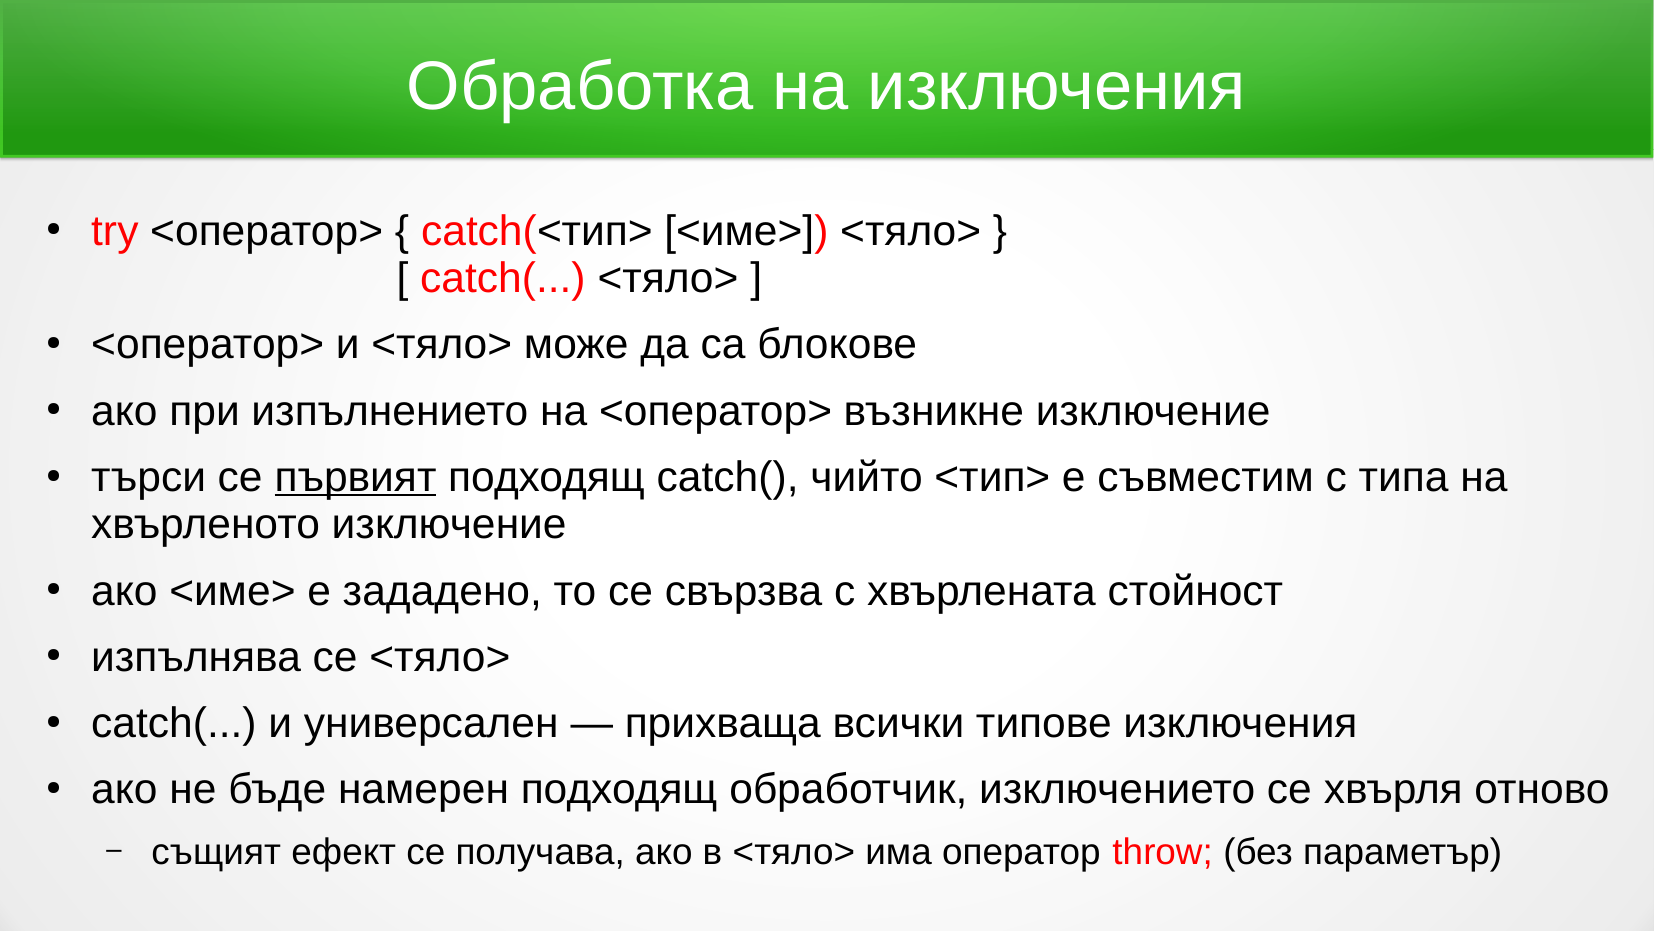

# Обработка на изключения
try <оператор> { catch(<тип> [<име>]) <тяло> }
 [ catch(...) <тяло> ]
<оператор> и <тяло> може да са блокове
ако при изпълнението на <оператор> възникне изключение
търси се първият подходящ catch(), чийто <тип> е съвместим с типа на хвърленото изключение
ако <име> е зададено, то се свързва с хвърлената стойност
изпълнява се <тяло>
catch(...) и универсален — прихваща всички типове изключения
ако не бъде намерен подходящ обработчик, изключението се хвърля отново
същият ефект се получава, ако в <тяло> има оператор throw; (без параметър)